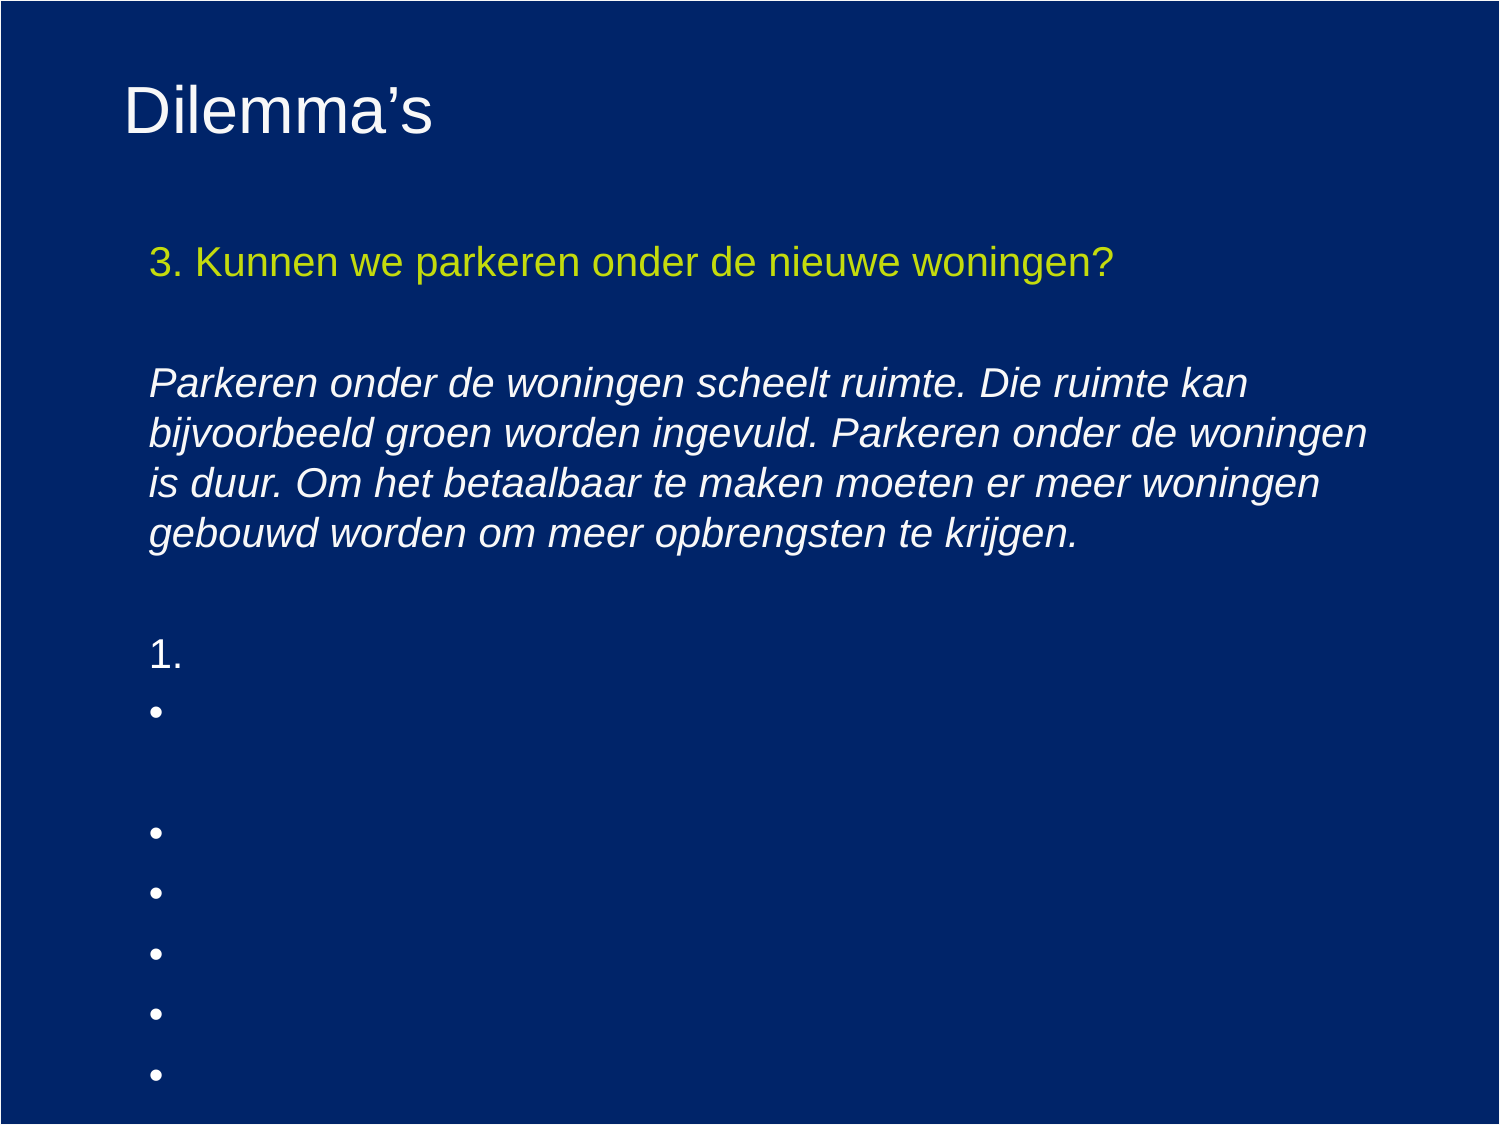

# Dilemma’s
3. Kunnen we parkeren onder de nieuwe woningen?
Parkeren onder de woningen scheelt ruimte. Die ruimte kan bijvoorbeeld groen worden ingevuld. Parkeren onder de woningen is duur. Om het betaalbaar te maken moeten er meer woningen gebouwd worden om meer opbrengsten te krijgen.